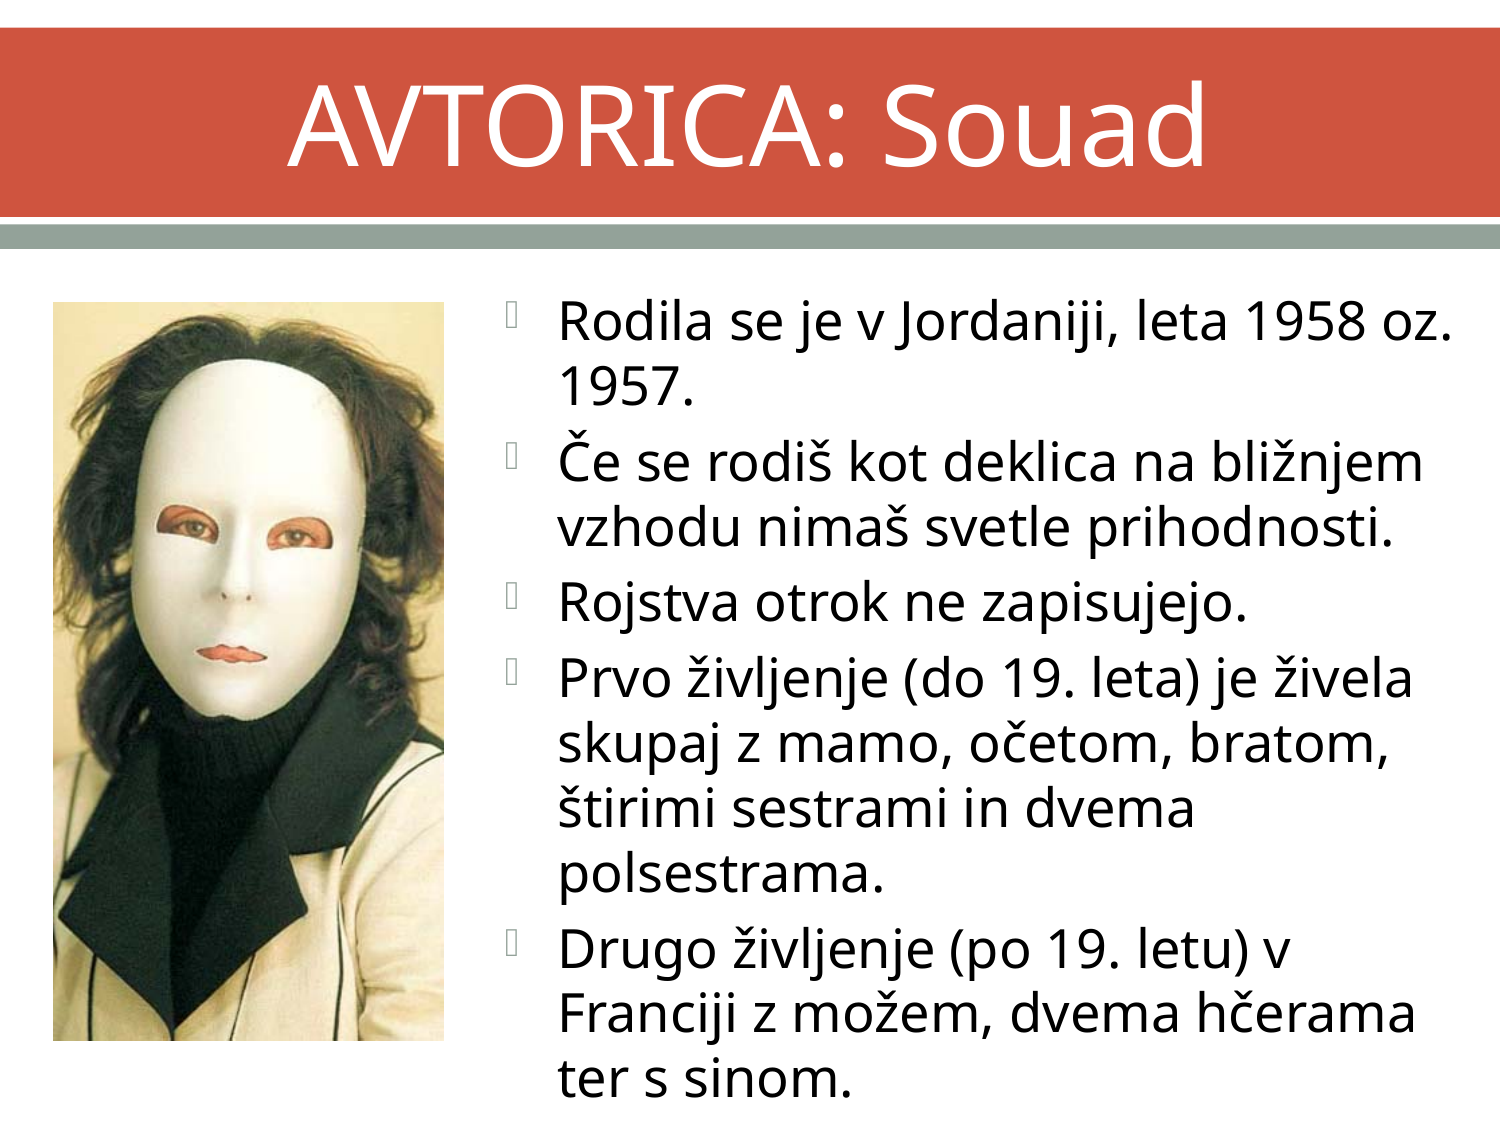

# AVTORICA: Souad
Rodila se je v Jordaniji, leta 1958 oz. 1957.
Če se rodiš kot deklica na bližnjem vzhodu nimaš svetle prihodnosti.
Rojstva otrok ne zapisujejo.
Prvo življenje (do 19. leta) je živela skupaj z mamo, očetom, bratom, štirimi sestrami in dvema polsestrama.
Drugo življenje (po 19. letu) v Franciji z možem, dvema hčerama ter s sinom.